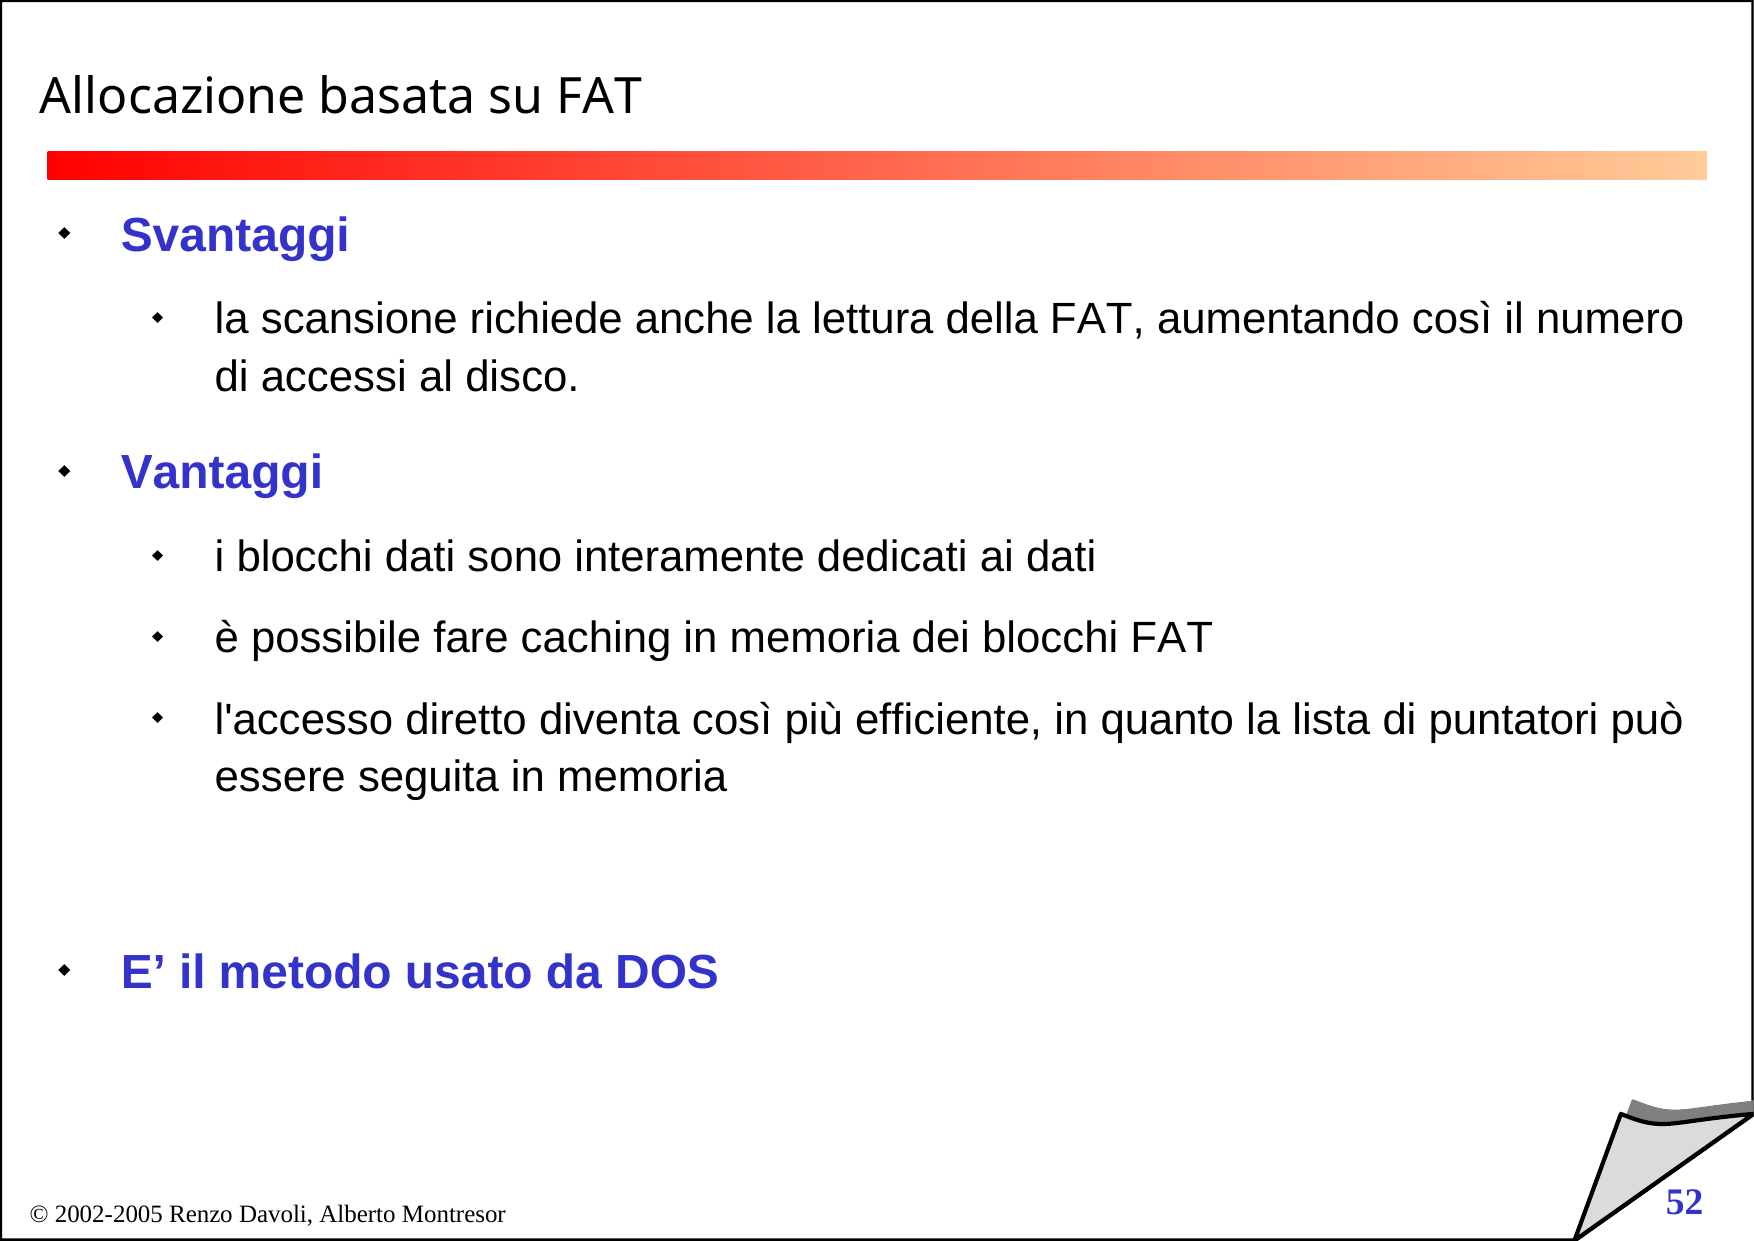

# Allocazione basata su FAT
Svantaggi
la scansione richiede anche la lettura della FAT, aumentando così il numero di accessi al disco.
Vantaggi
i blocchi dati sono interamente dedicati ai dati
è possibile fare caching in memoria dei blocchi FAT
l'accesso diretto diventa così più efficiente, in quanto la lista di puntatori può essere seguita in memoria
E’ il metodo usato da DOS